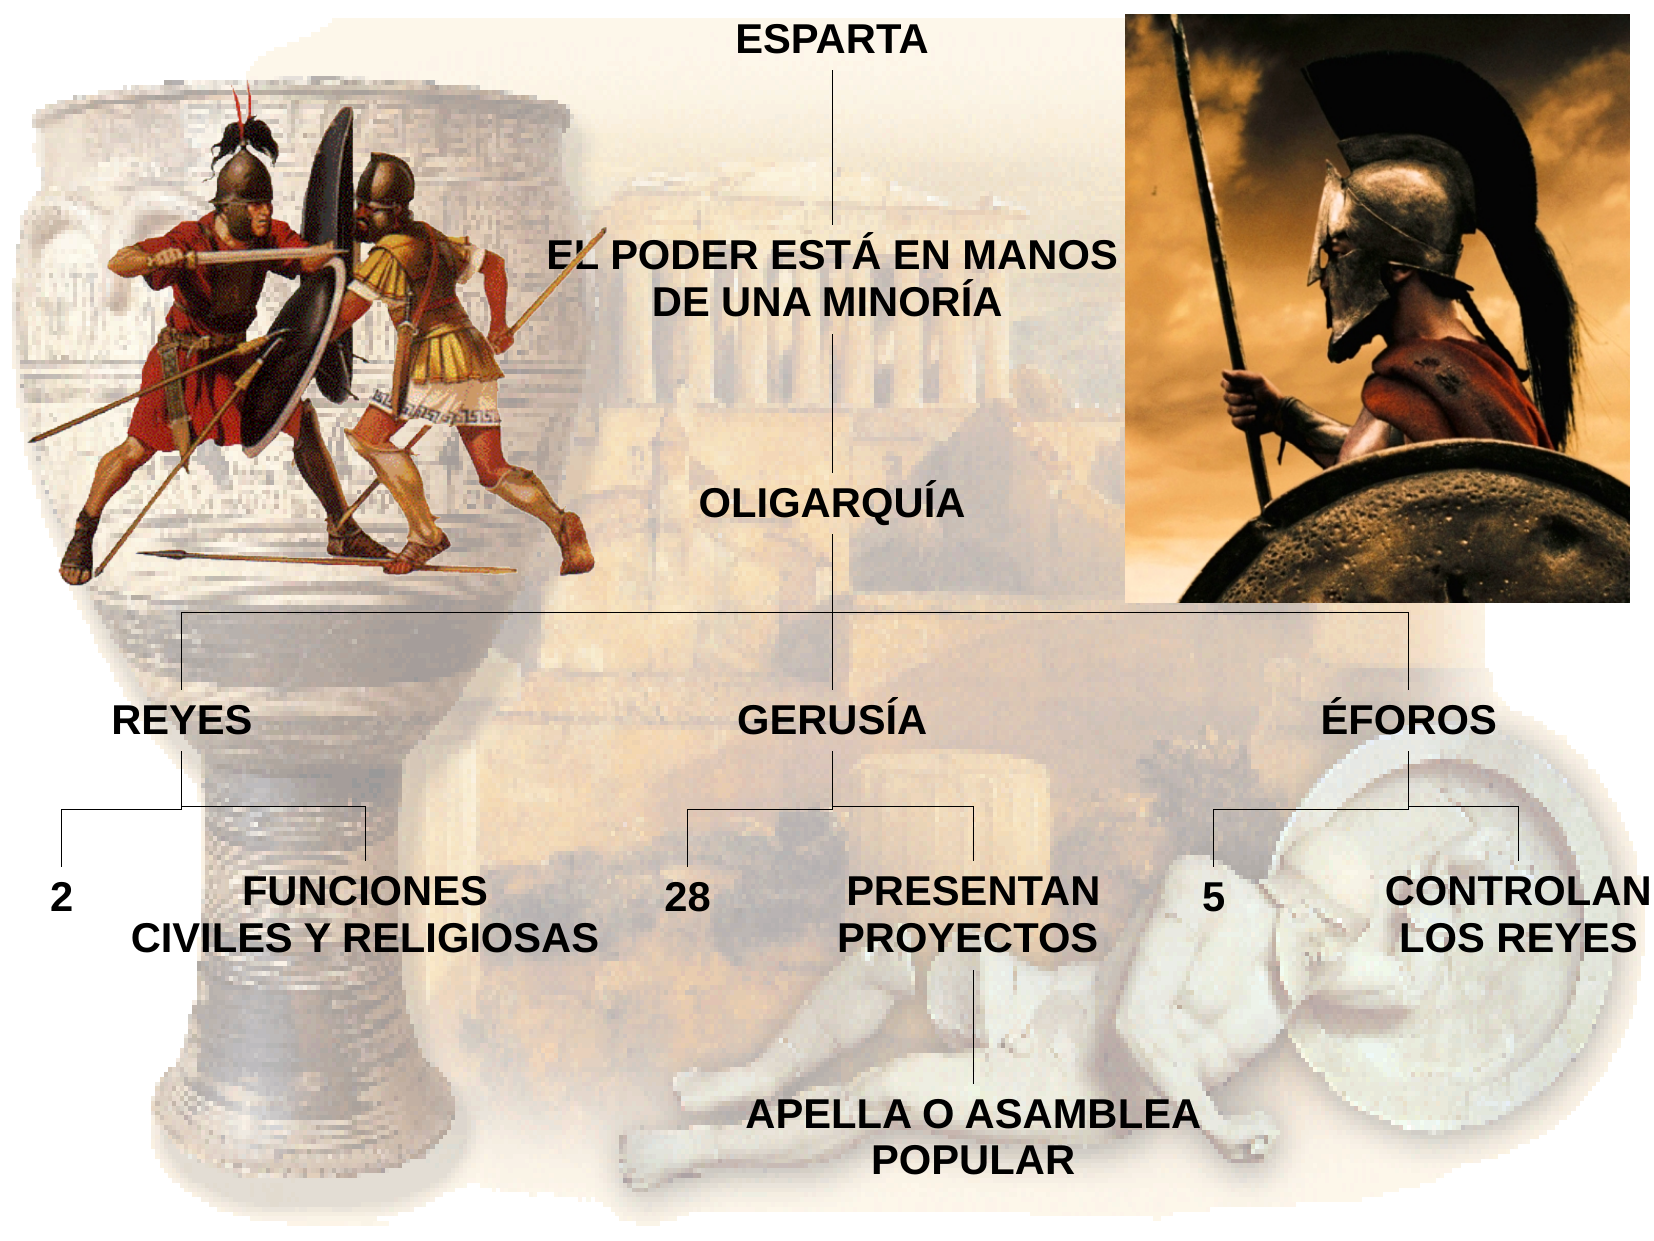

ESPARTA
EL PODER ESTÁ EN MANOS
DE UNA MINORÍA
OLIGARQUÍA
REYES
GERUSÍA
ÉFOROS
FUNCIONES
CIVILES Y RELIGIOSAS
PRESENTAN
PROYECTOS
CONTROLAN
LOS REYES
2
28
5
APELLA O ASAMBLEA
POPULAR